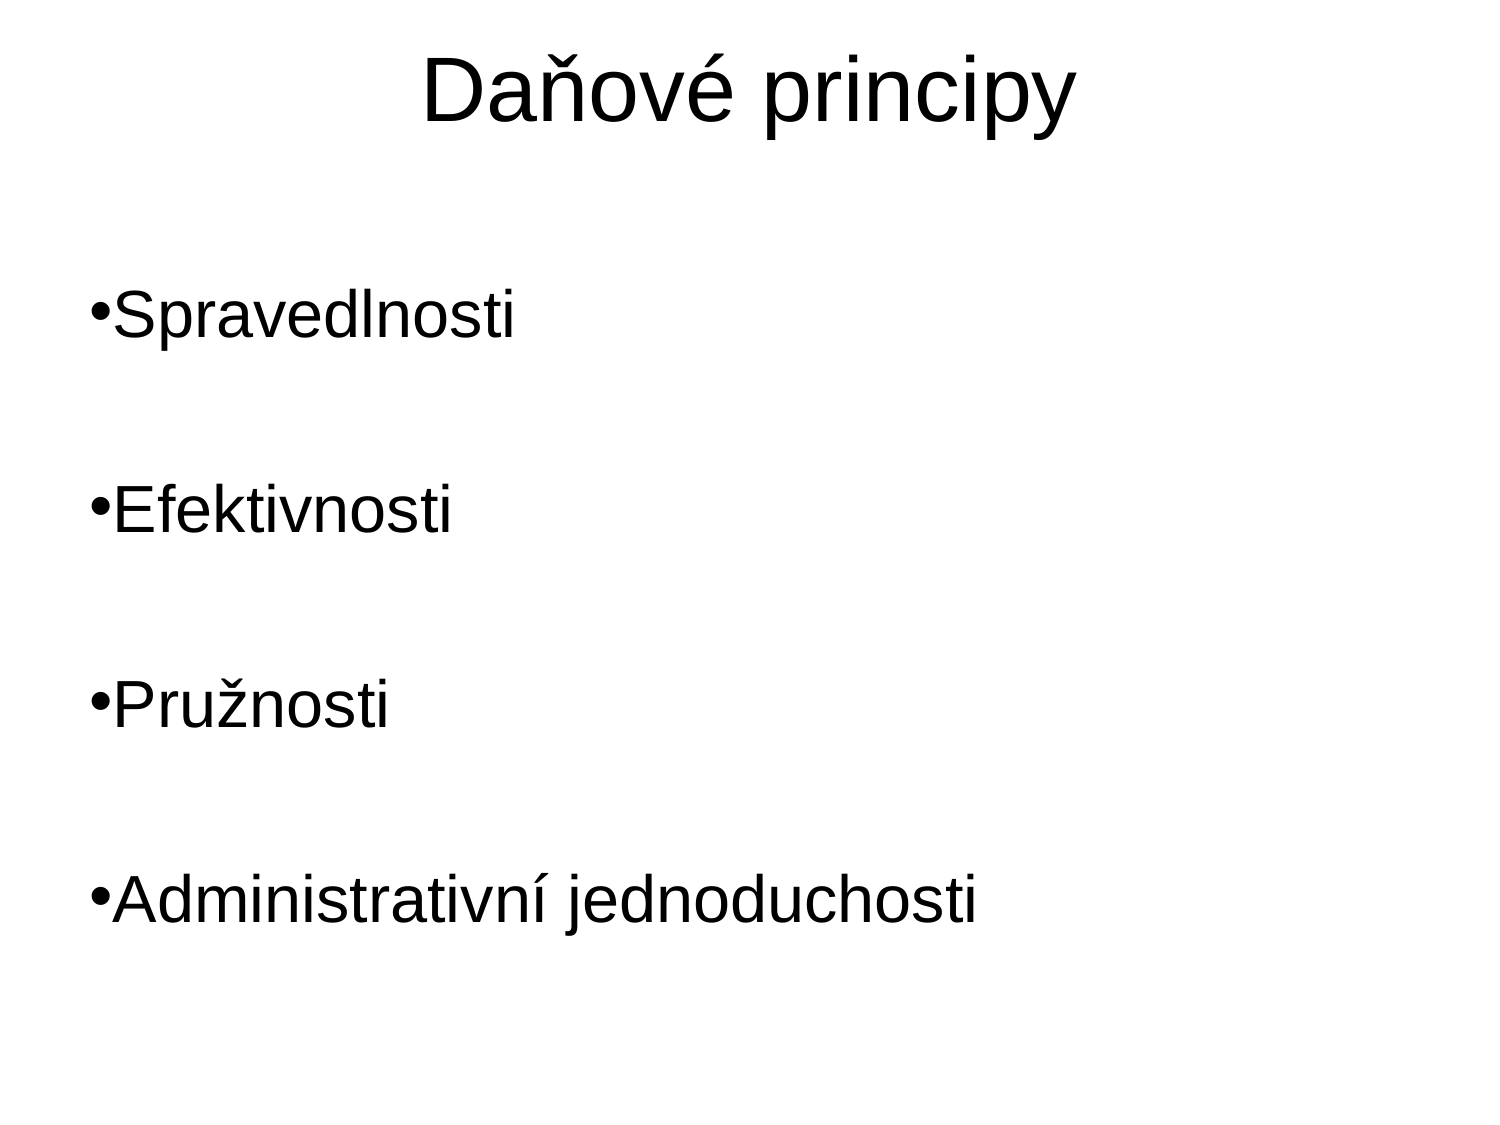

# Daňové principy
Spravedlnosti
Efektivnosti
Pružnosti
Administrativní jednoduchosti